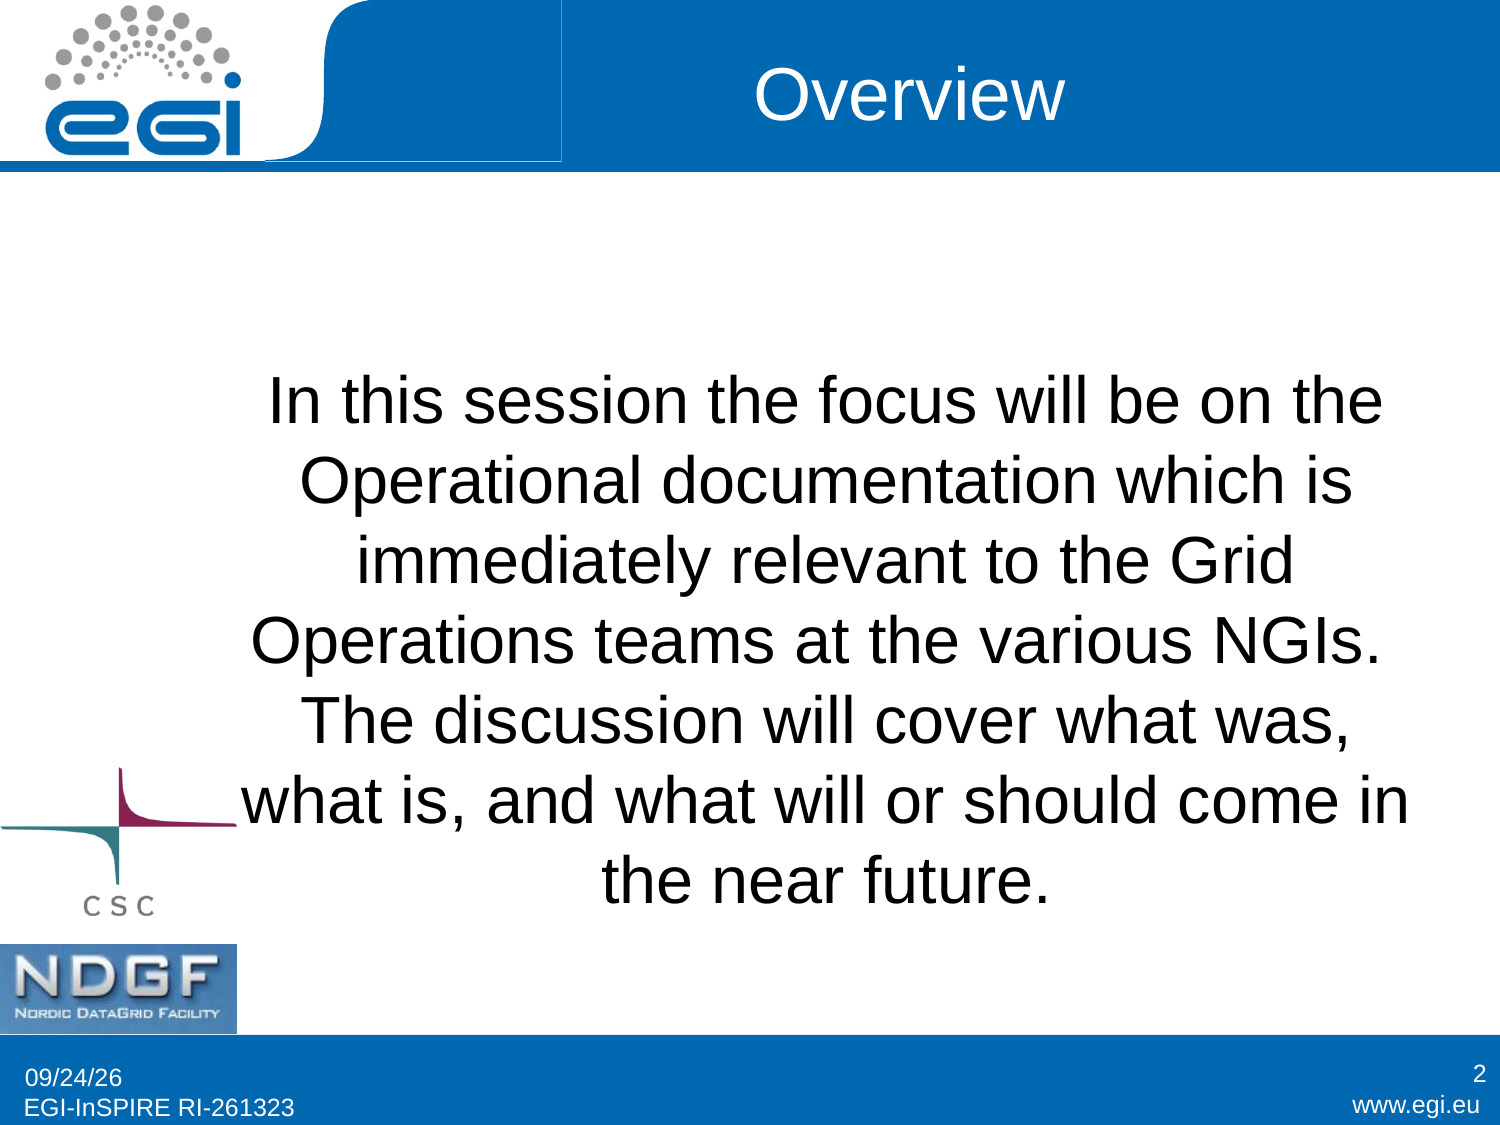

# Overview
In this session the focus will be on the Operational documentation which is immediately relevant to the Grid Operations teams at the various NGIs. The discussion will cover what was, what is, and what will or should come in the near future.